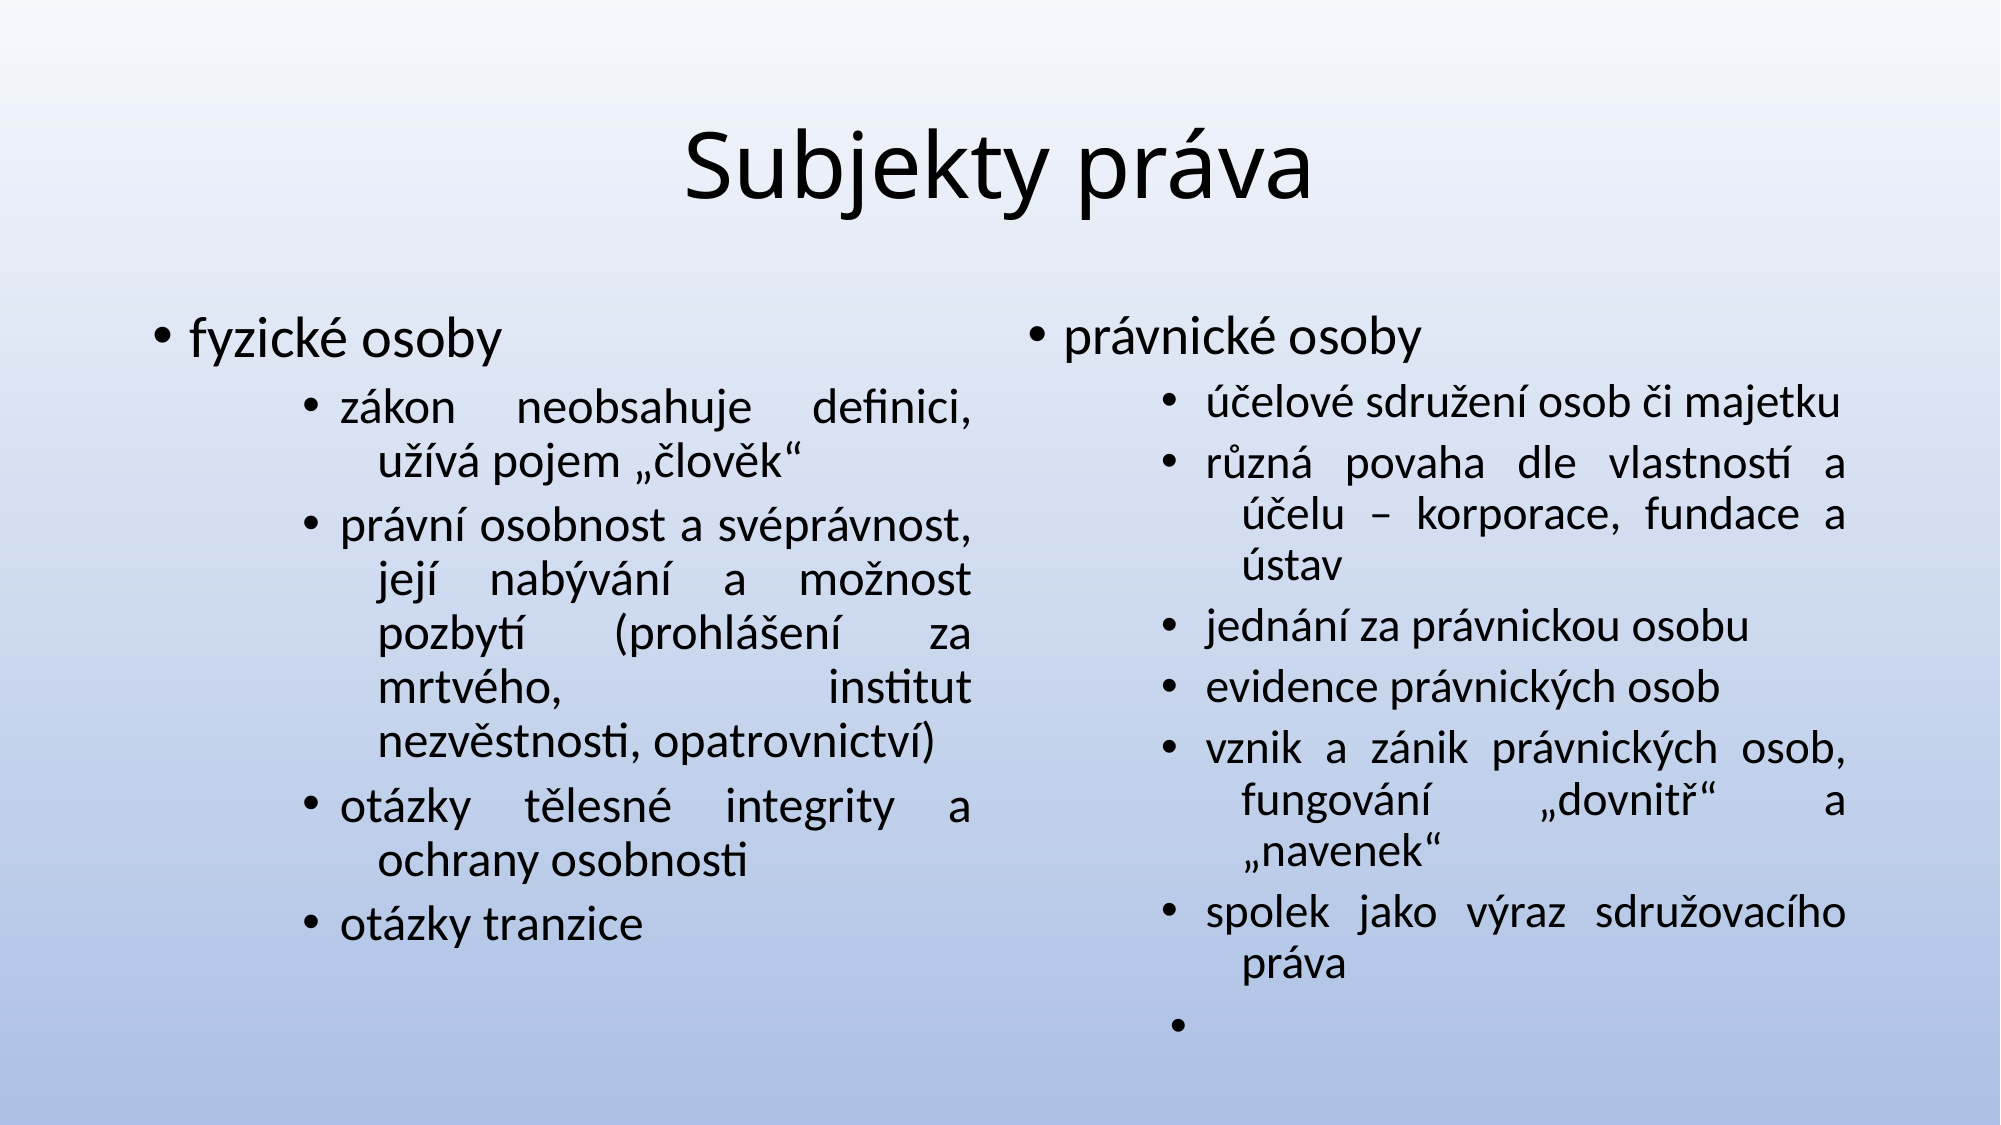

# Subjekty práva
fyzické osoby
zákon neobsahuje definici, užívá pojem „člověk“
právní osobnost a svéprávnost, její nabývání a možnost pozbytí (prohlášení za mrtvého, institut nezvěstnosti, opatrovnictví)
otázky tělesné integrity a ochrany osobnosti
otázky tranzice
právnické osoby
účelové sdružení osob či majetku
různá povaha dle vlastností a účelu – korporace, fundace a ústav
jednání za právnickou osobu
evidence právnických osob
vznik a zánik právnických osob, fungování „dovnitř“ a „navenek“
spolek jako výraz sdružovacího práva